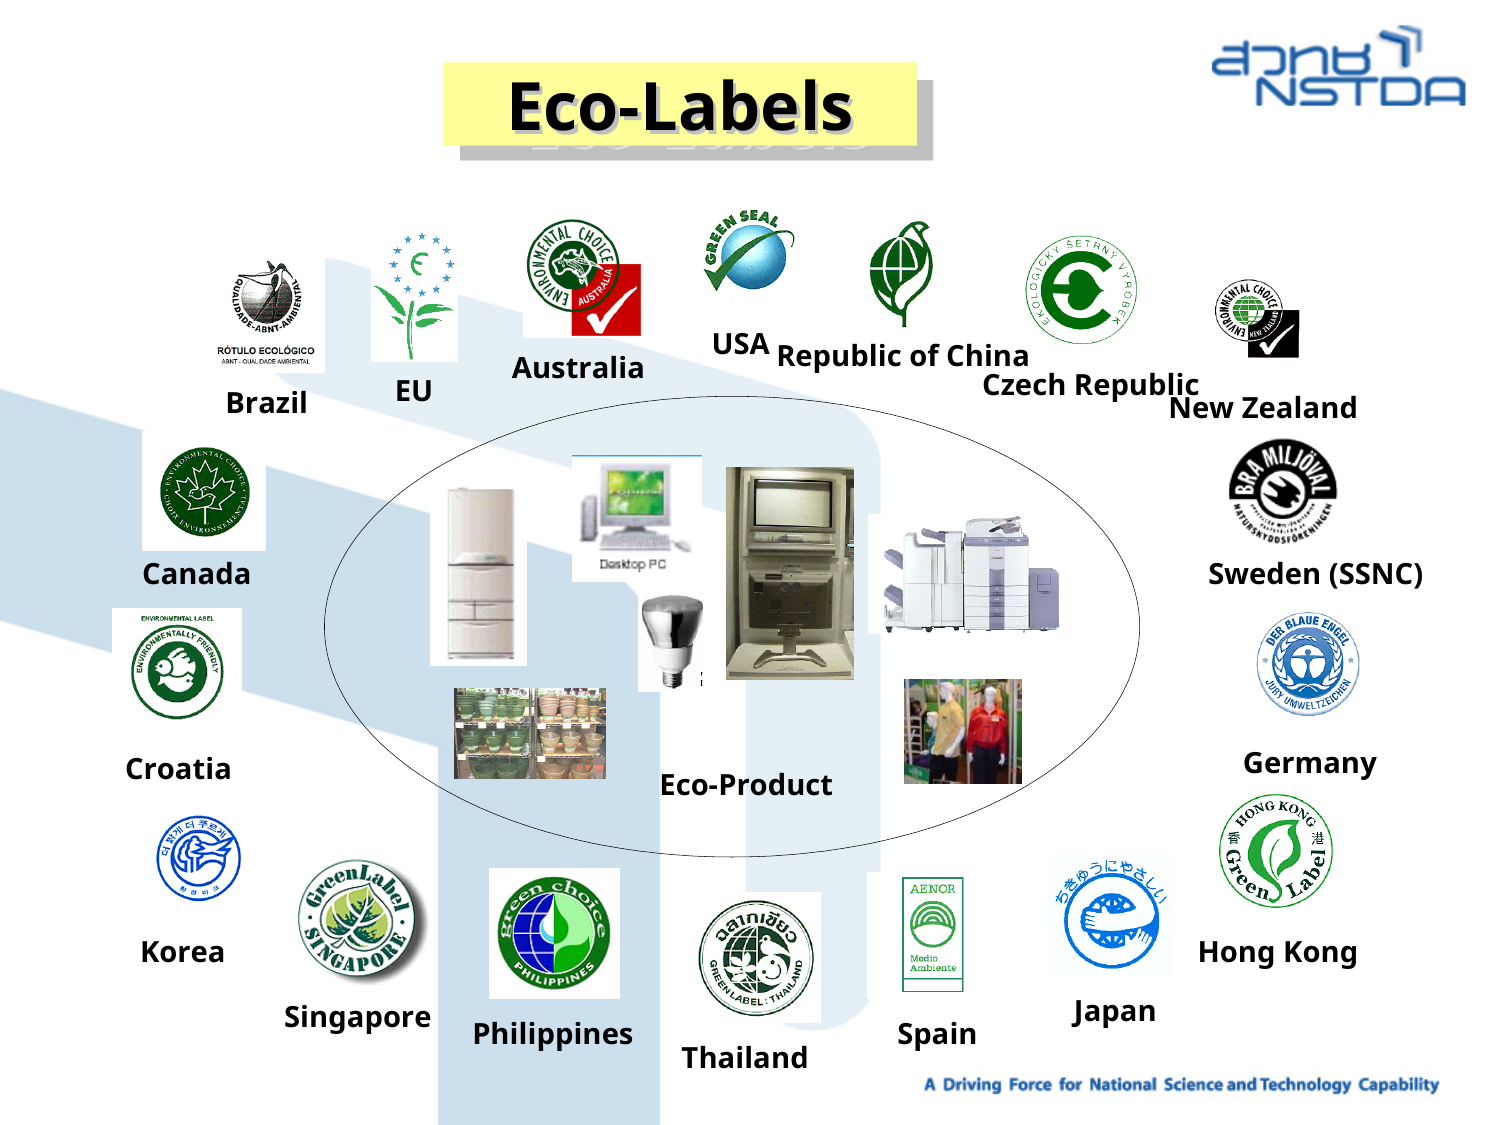

Eco-Labels
USA
Republic of China
Australia
Czech Republic
EU
Brazil
New Zealand
Canada
Sweden (SSNC)
Germany
Croatia
Eco-Product
Korea
Hong Kong
Japan
Singapore
Philippines
Spain
Thailand